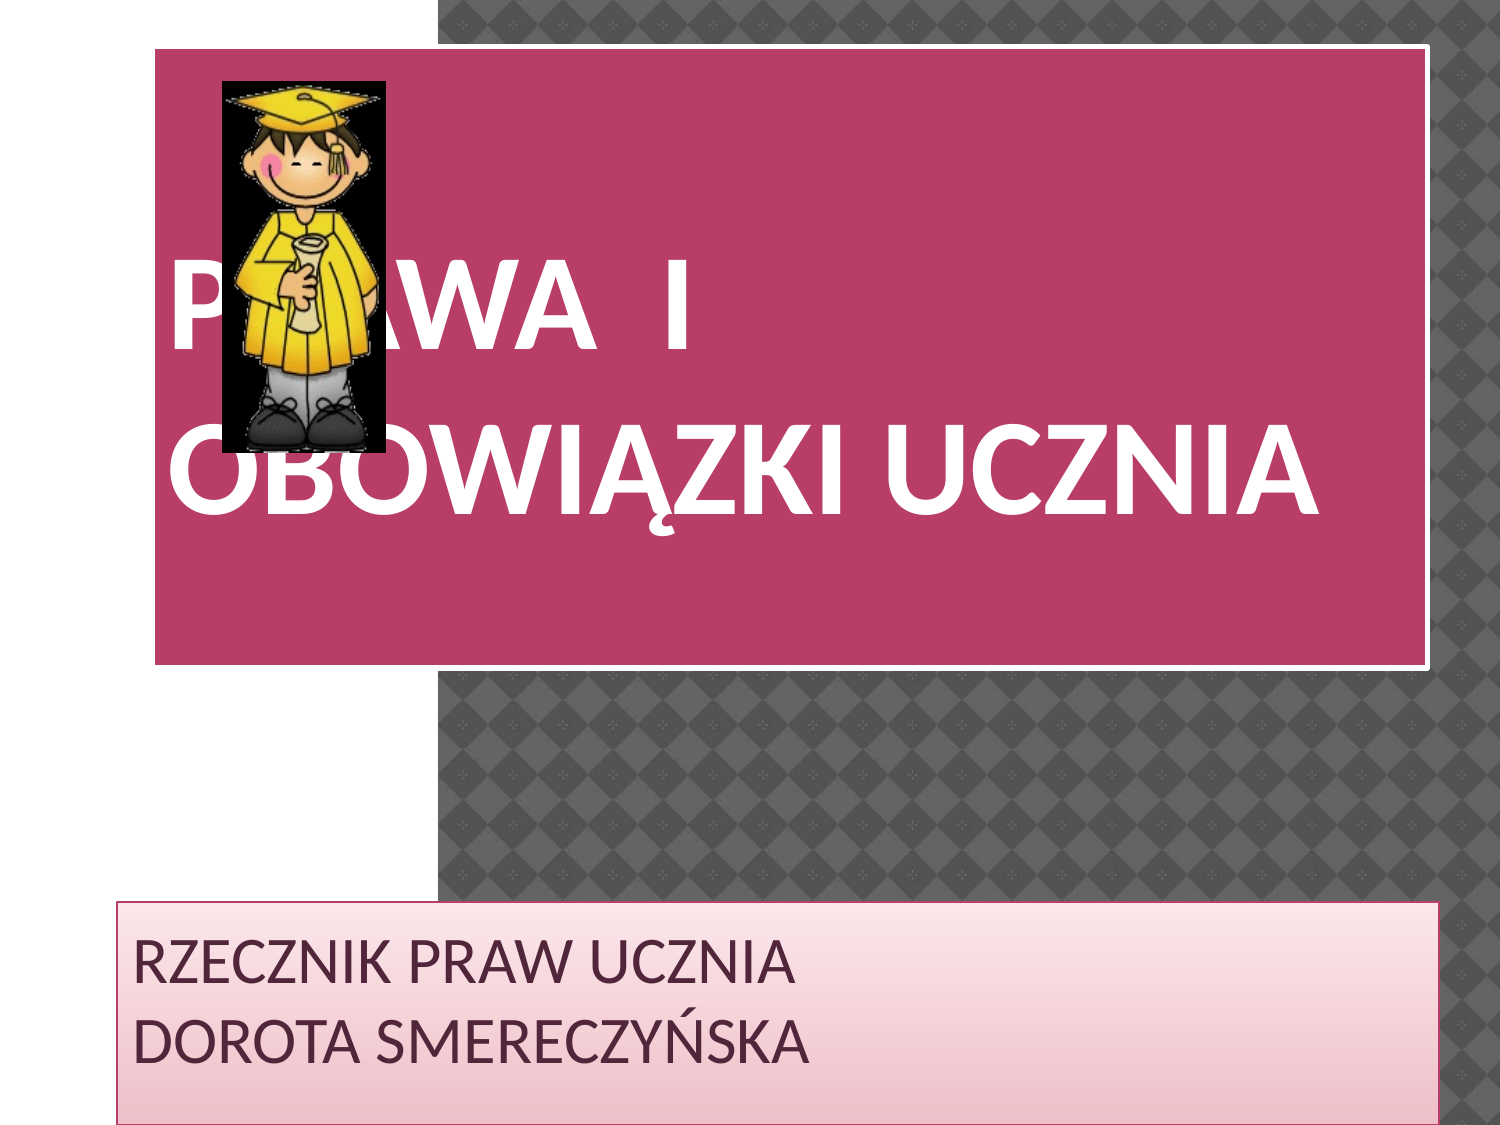

# PRAWA I OBOWIĄZKI UCZNIA
RZECZNIK PRAW UCZNIA
DOROTA SMERECZYŃSKA